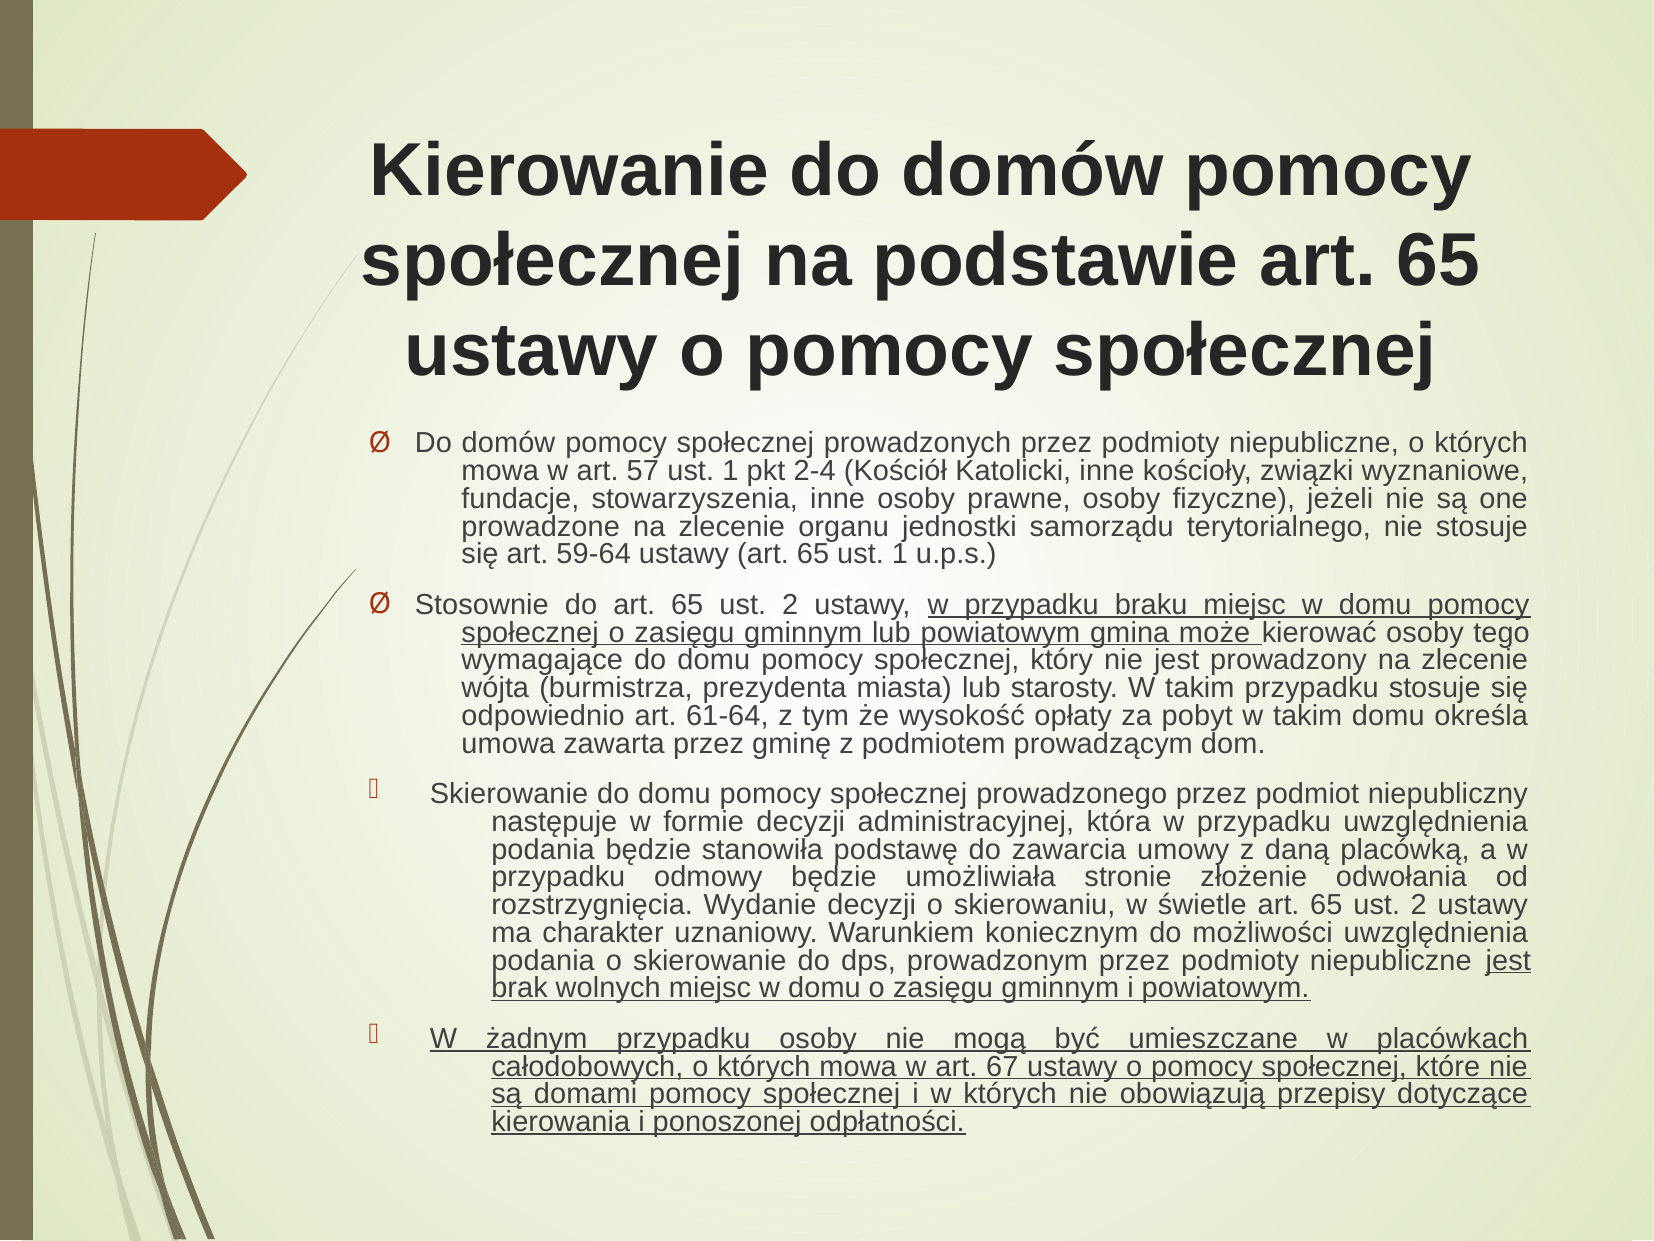

# Kierowanie do domów pomocy społecznej na podstawie art. 65 ustawy o pomocy społecznej
Do domów pomocy społecznej prowadzonych przez podmioty niepubliczne, o których mowa w art. 57 ust. 1 pkt 2-4 (Kościół Katolicki, inne kościoły, związki wyznaniowe, fundacje, stowarzyszenia, inne osoby prawne, osoby fizyczne), jeżeli nie są one prowadzone na zlecenie organu jednostki samorządu terytorialnego, nie stosuje się art. 59-64 ustawy (art. 65 ust. 1 u.p.s.)
Stosownie do art. 65 ust. 2 ustawy, w przypadku braku miejsc w domu pomocy społecznej o zasięgu gminnym lub powiatowym gmina może kierować osoby tego wymagające do domu pomocy społecznej, który nie jest prowadzony na zlecenie wójta (burmistrza, prezydenta miasta) lub starosty. W takim przypadku stosuje się odpowiednio art. 61-64, z tym że wysokość opłaty za pobyt w takim domu określa umowa zawarta przez gminę z podmiotem prowadzącym dom.
Skierowanie do domu pomocy społecznej prowadzonego przez podmiot niepubliczny następuje w formie decyzji administracyjnej, która w przypadku uwzględnienia podania będzie stanowiła podstawę do zawarcia umowy z daną placówką, a w przypadku odmowy będzie umożliwiała stronie złożenie odwołania od rozstrzygnięcia. Wydanie decyzji o skierowaniu, w świetle art. 65 ust. 2 ustawy ma charakter uznaniowy. Warunkiem koniecznym do możliwości uwzględnienia podania o skierowanie do dps, prowadzonym przez podmioty niepubliczne jest brak wolnych miejsc w domu o zasięgu gminnym i powiatowym.
W żadnym przypadku osoby nie mogą być umieszczane w placówkach całodobowych, o których mowa w art. 67 ustawy o pomocy społecznej, które nie są domami pomocy społecznej i w których nie obowiązują przepisy dotyczące kierowania i ponoszonej odpłatności.